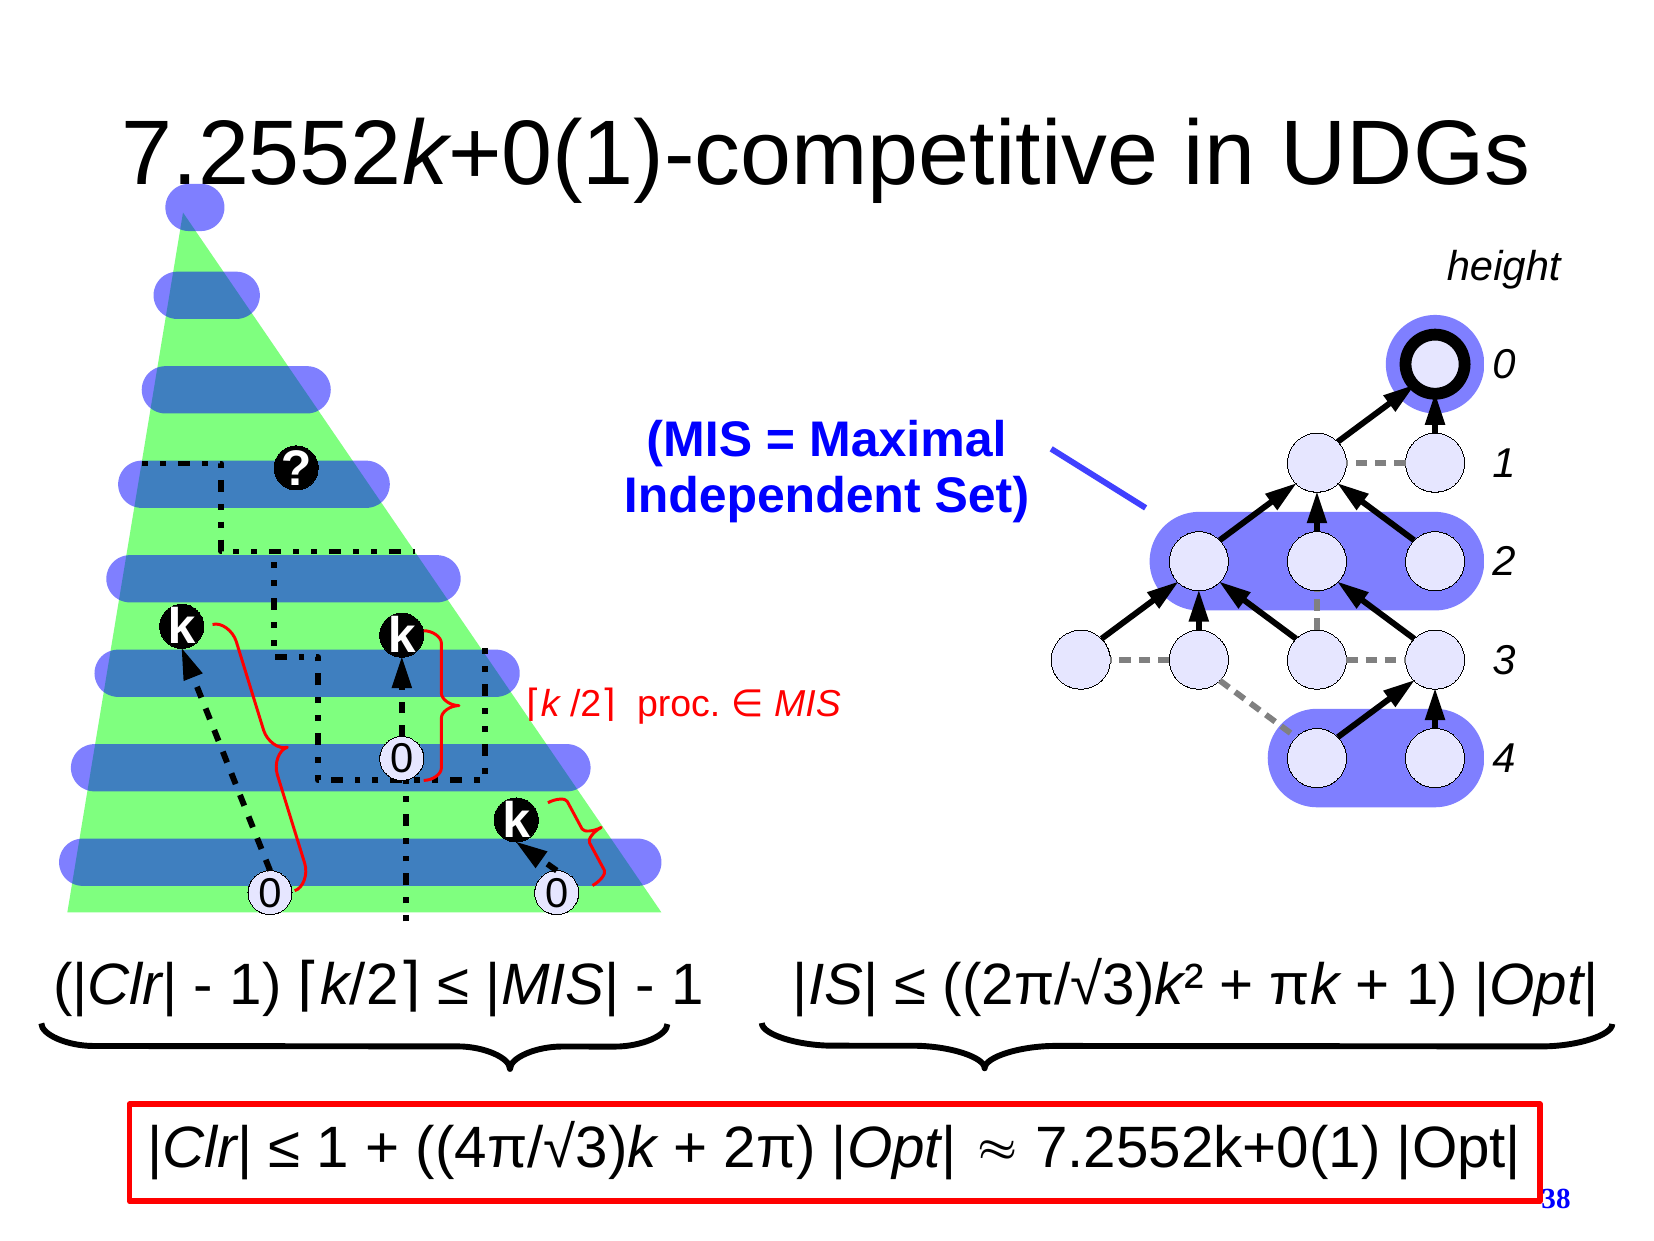

# 7.2552k+0(1)-competitive in UDGs
height
0
1
2
3
4
(MIS = Maximal
Independent Set)
|IS| ≤ ((2π/√3)k² + πk + 1) |Opt|
(|Clr| - 1) ⌈k/2⌉ ≤ |MIS| - 1
?
k
k
⌈k /2⌉ proc. ∈ MIS
0
k
0
0
|Clr| ≤ 1 + ((4π/√3)k + 2π) |Opt| » 7.2552k+0(1) |Opt|
38